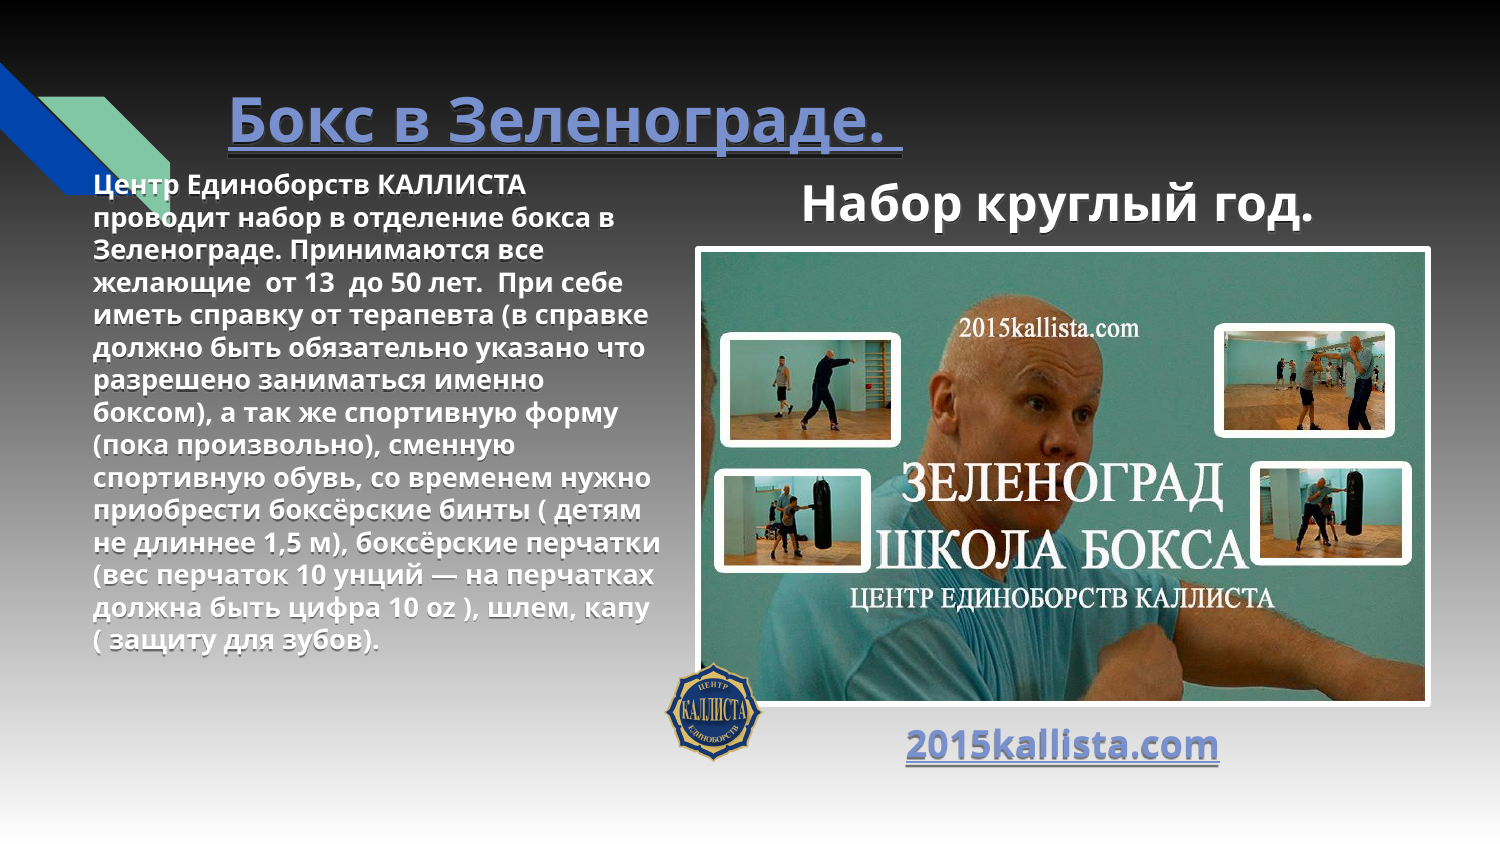

# Бокс в Зеленограде.
Центр Единоборств КАЛЛИСТА проводит набор в отделение бокса в Зеленограде. Принимаются все желающие от 13 до 50 лет. При себе иметь справку от терапевта (в справке должно быть обязательно указано что разрешено заниматься именно боксом), а так же спортивную форму (пока произвольно), сменную спортивную обувь, со временем нужно приобрести боксёрские бинты ( детям не длиннее 1,5 м), боксёрские перчатки (вес перчаток 10 унций — на перчатках должна быть цифра 10 oz ), шлем, капу ( защиту для зубов).
Набор круглый год.
2015kallista.com